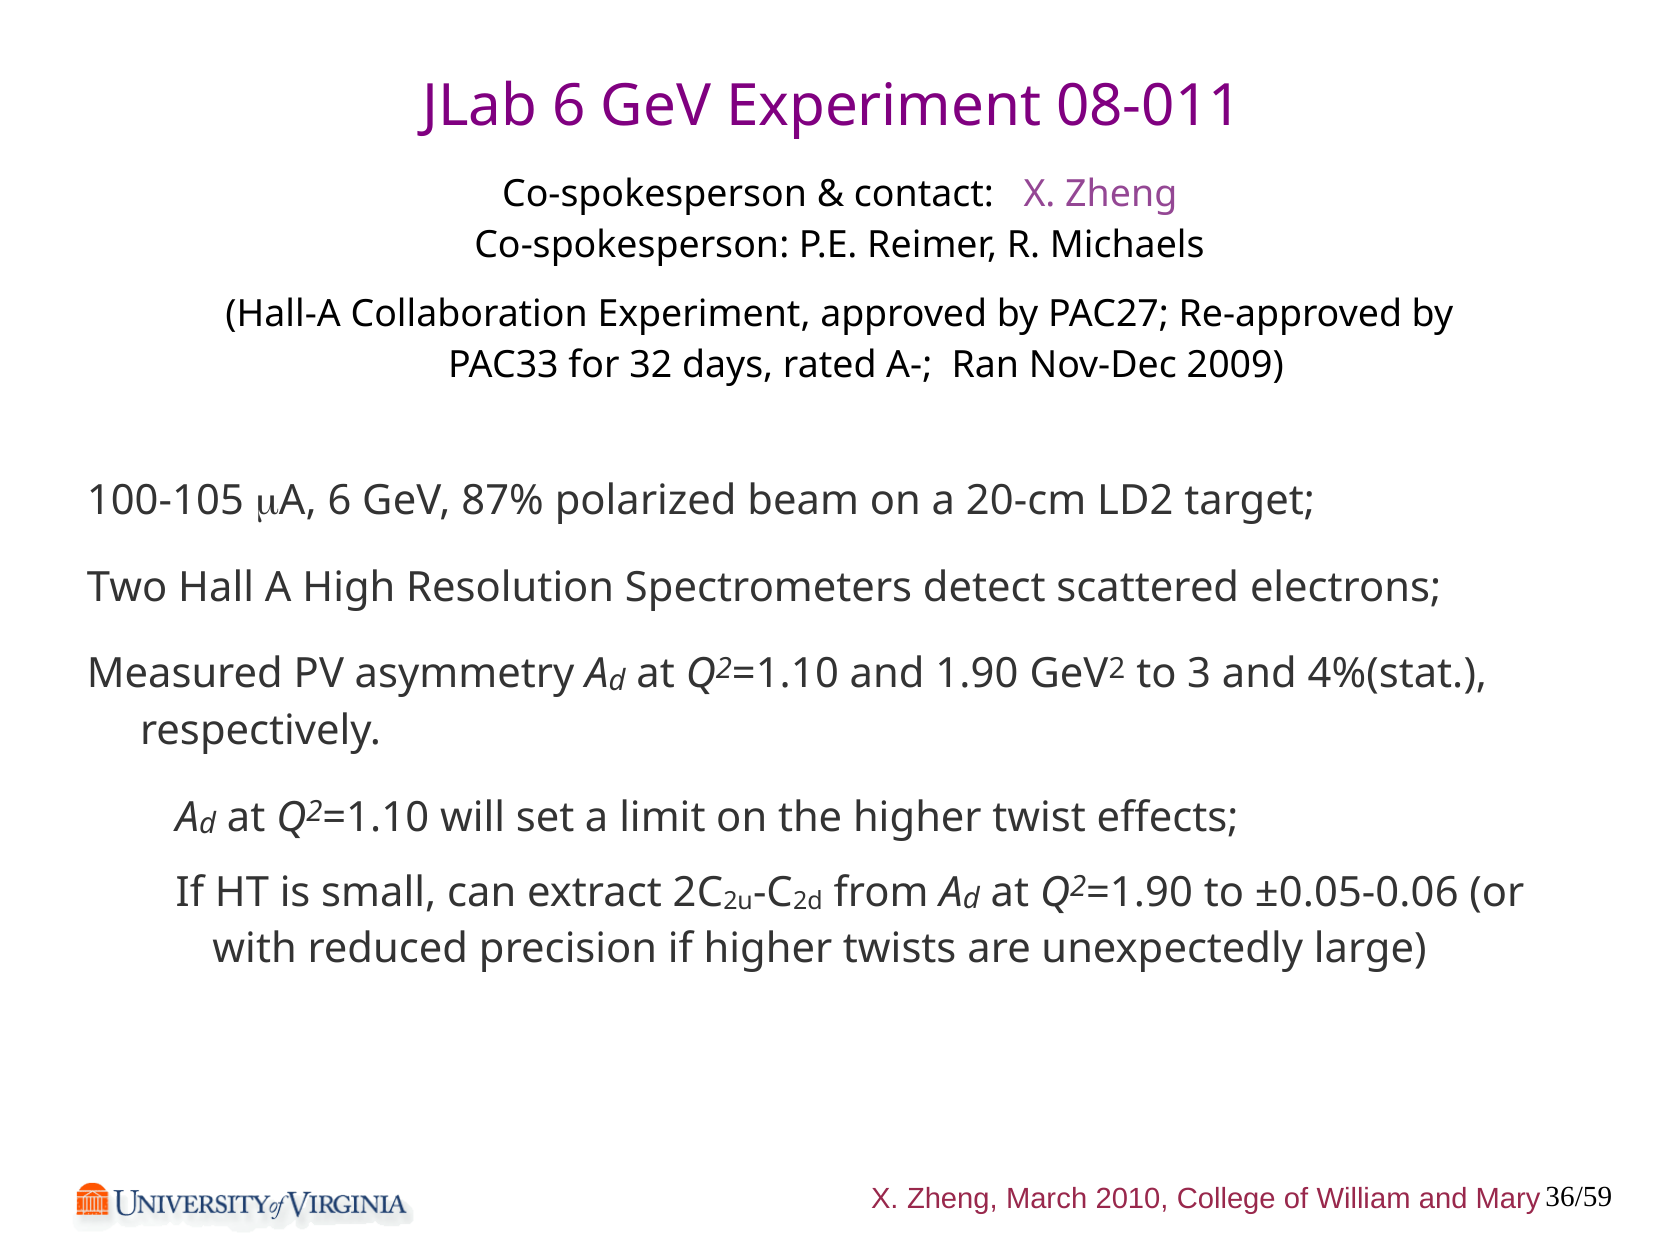

# JLab 6 GeV Experiment 08-011
Co-spokesperson & contact: X. Zheng
Co-spokesperson: P.E. Reimer, R. Michaels
(Hall-A Collaboration Experiment, approved by PAC27; Re-approved by PAC33 for 32 days, rated A-; Ran Nov-Dec 2009)
100-105 mA, 6 GeV, 87% polarized beam on a 20-cm LD2 target;
Two Hall A High Resolution Spectrometers detect scattered electrons;
Measured PV asymmetry Ad at Q2=1.10 and 1.90 GeV2 to 3 and 4%(stat.), respectively.
Ad at Q2=1.10 will set a limit on the higher twist effects;
If HT is small, can extract 2C2u-C2d from Ad at Q2=1.90 to ±0.05-0.06 (or with reduced precision if higher twists are unexpectedly large)